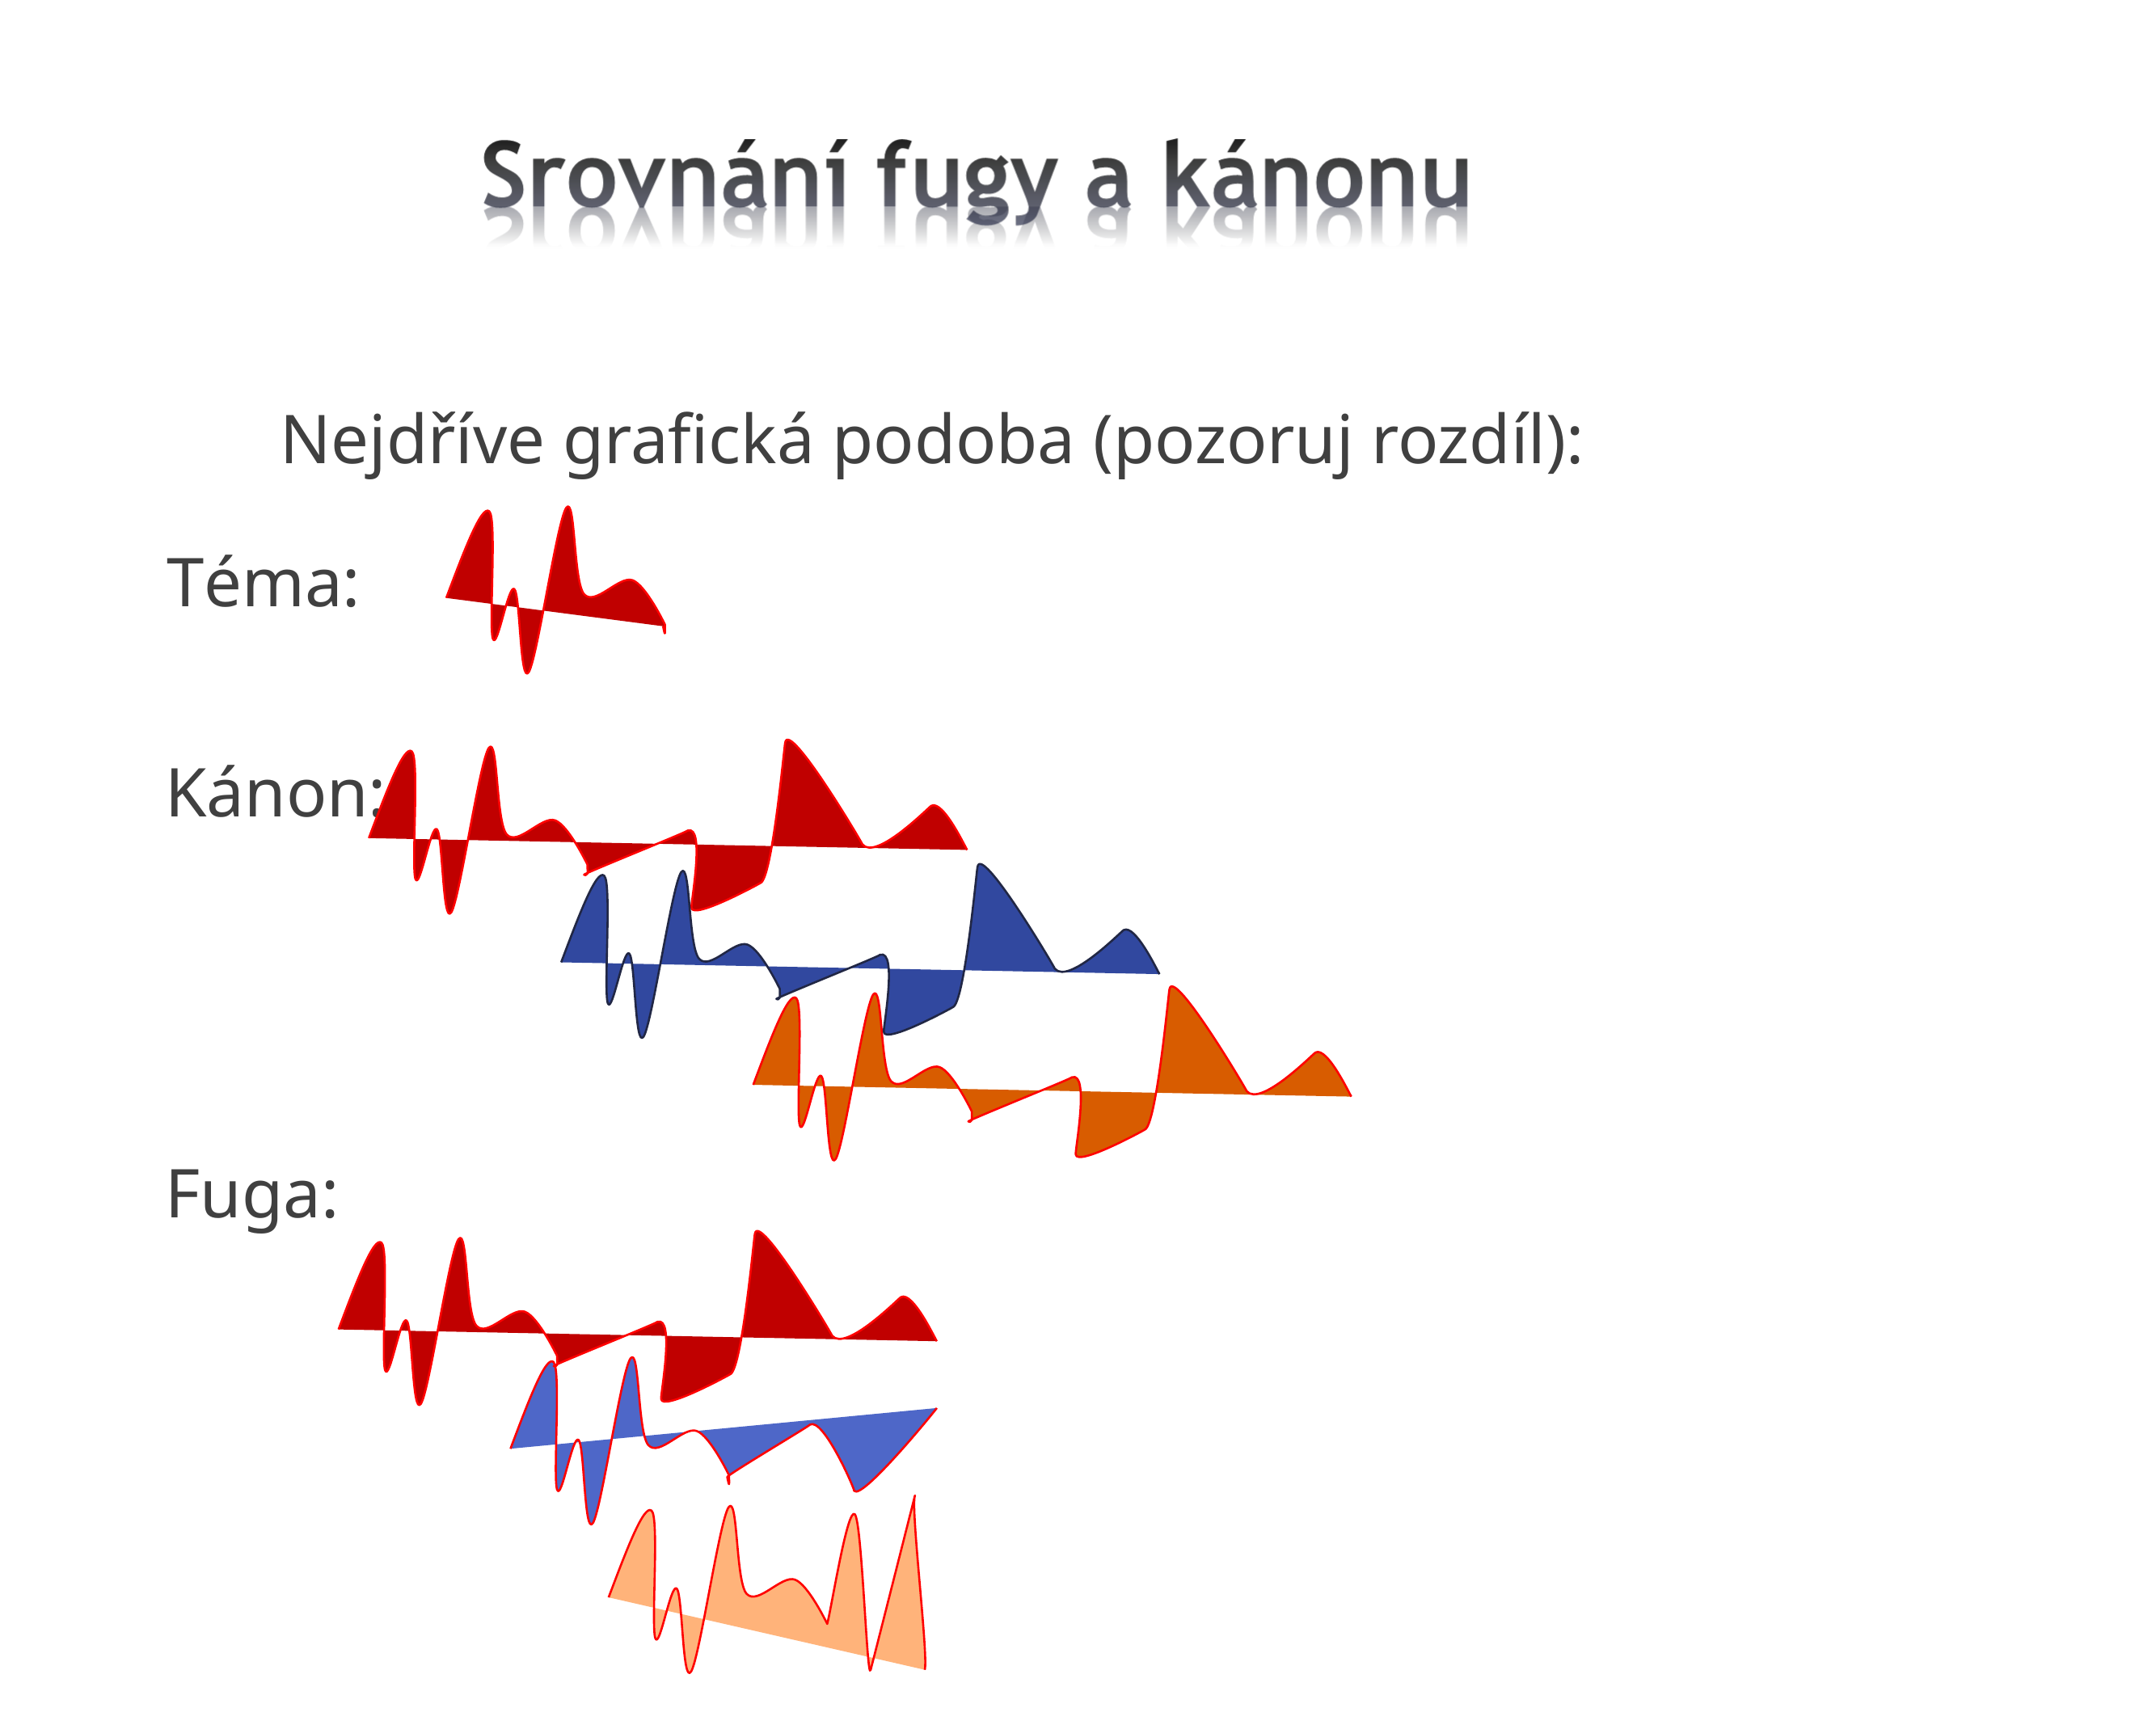

# Nejdříve grafická podoba (pozoruj rozdíl):
Téma:
Kánon:
Fuga: